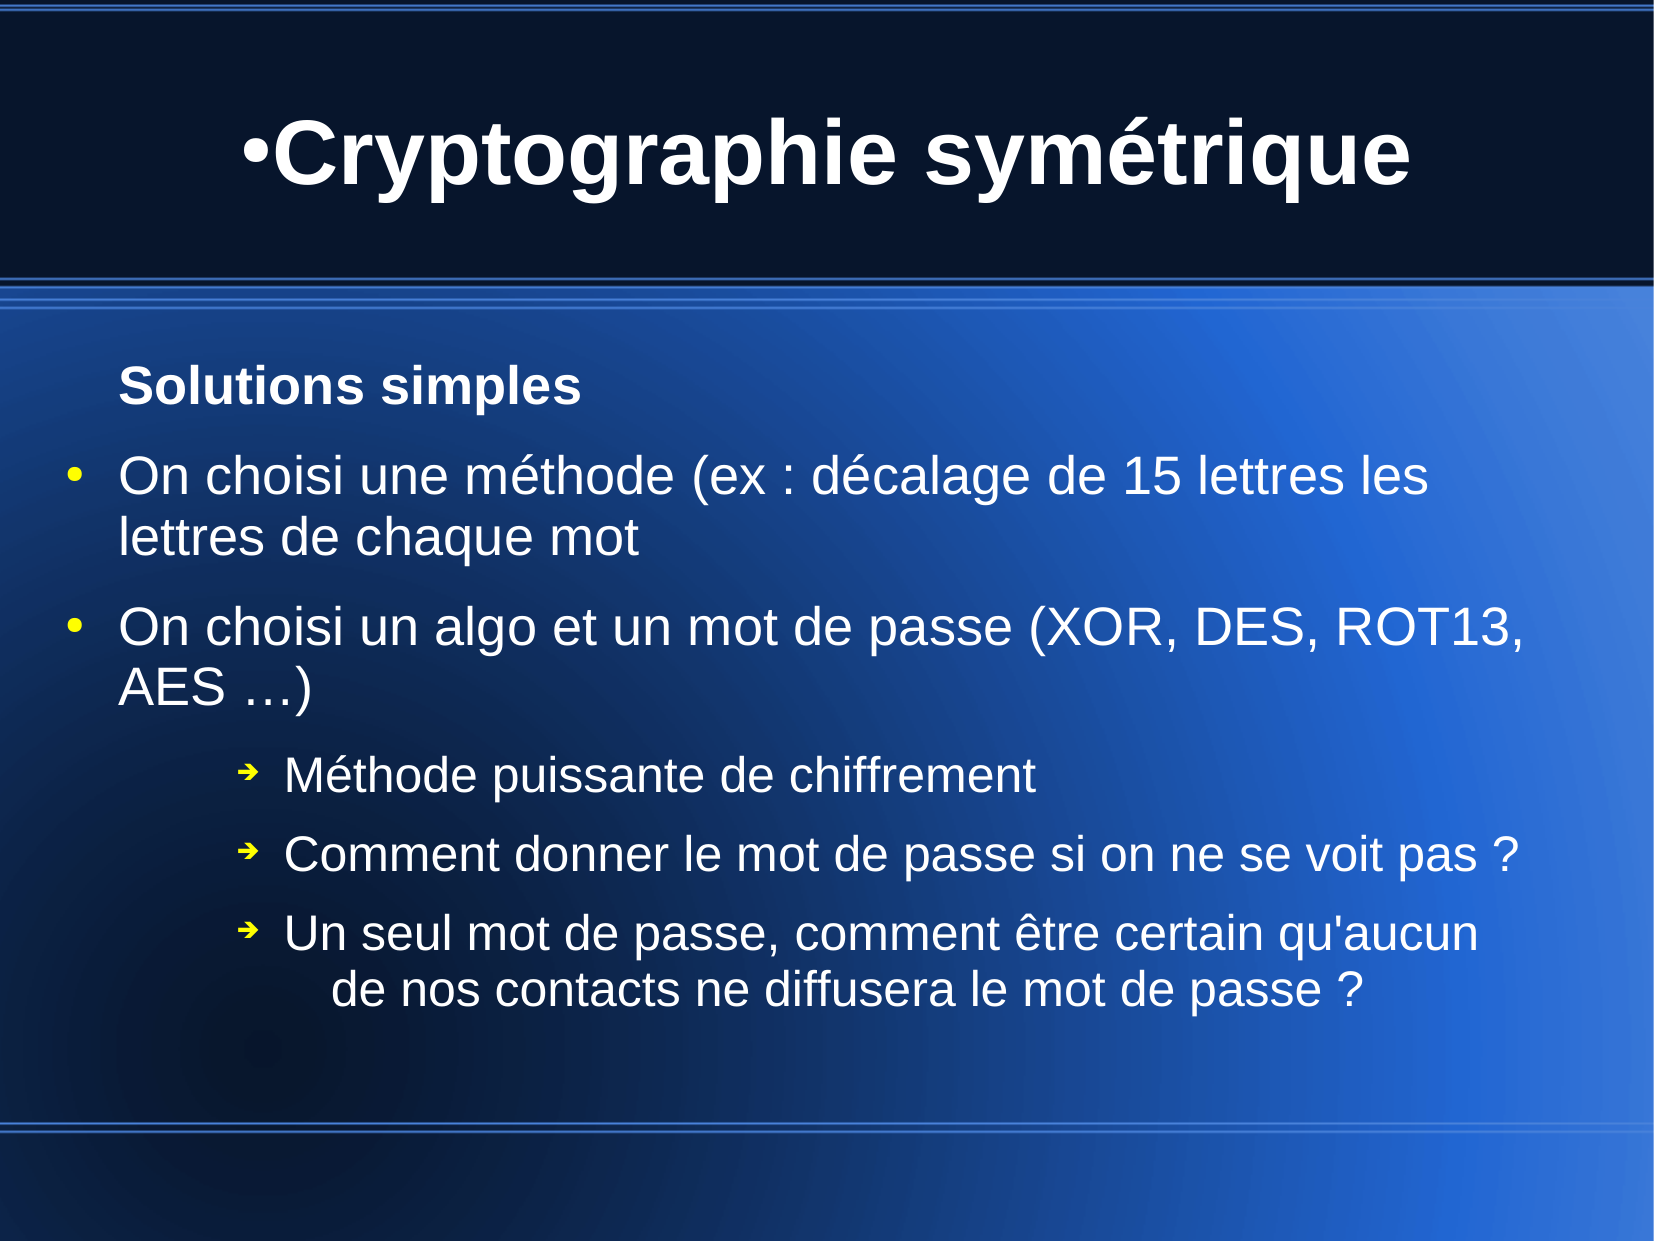

# Cryptographie symétrique
Solutions simples
On choisi une méthode (ex : décalage de 15 lettres les lettres de chaque mot
On choisi un algo et un mot de passe (XOR, DES, ROT13, AES …)
Méthode puissante de chiffrement
Comment donner le mot de passe si on ne se voit pas ?
Un seul mot de passe, comment être certain qu'aucun de nos contacts ne diffusera le mot de passe ?